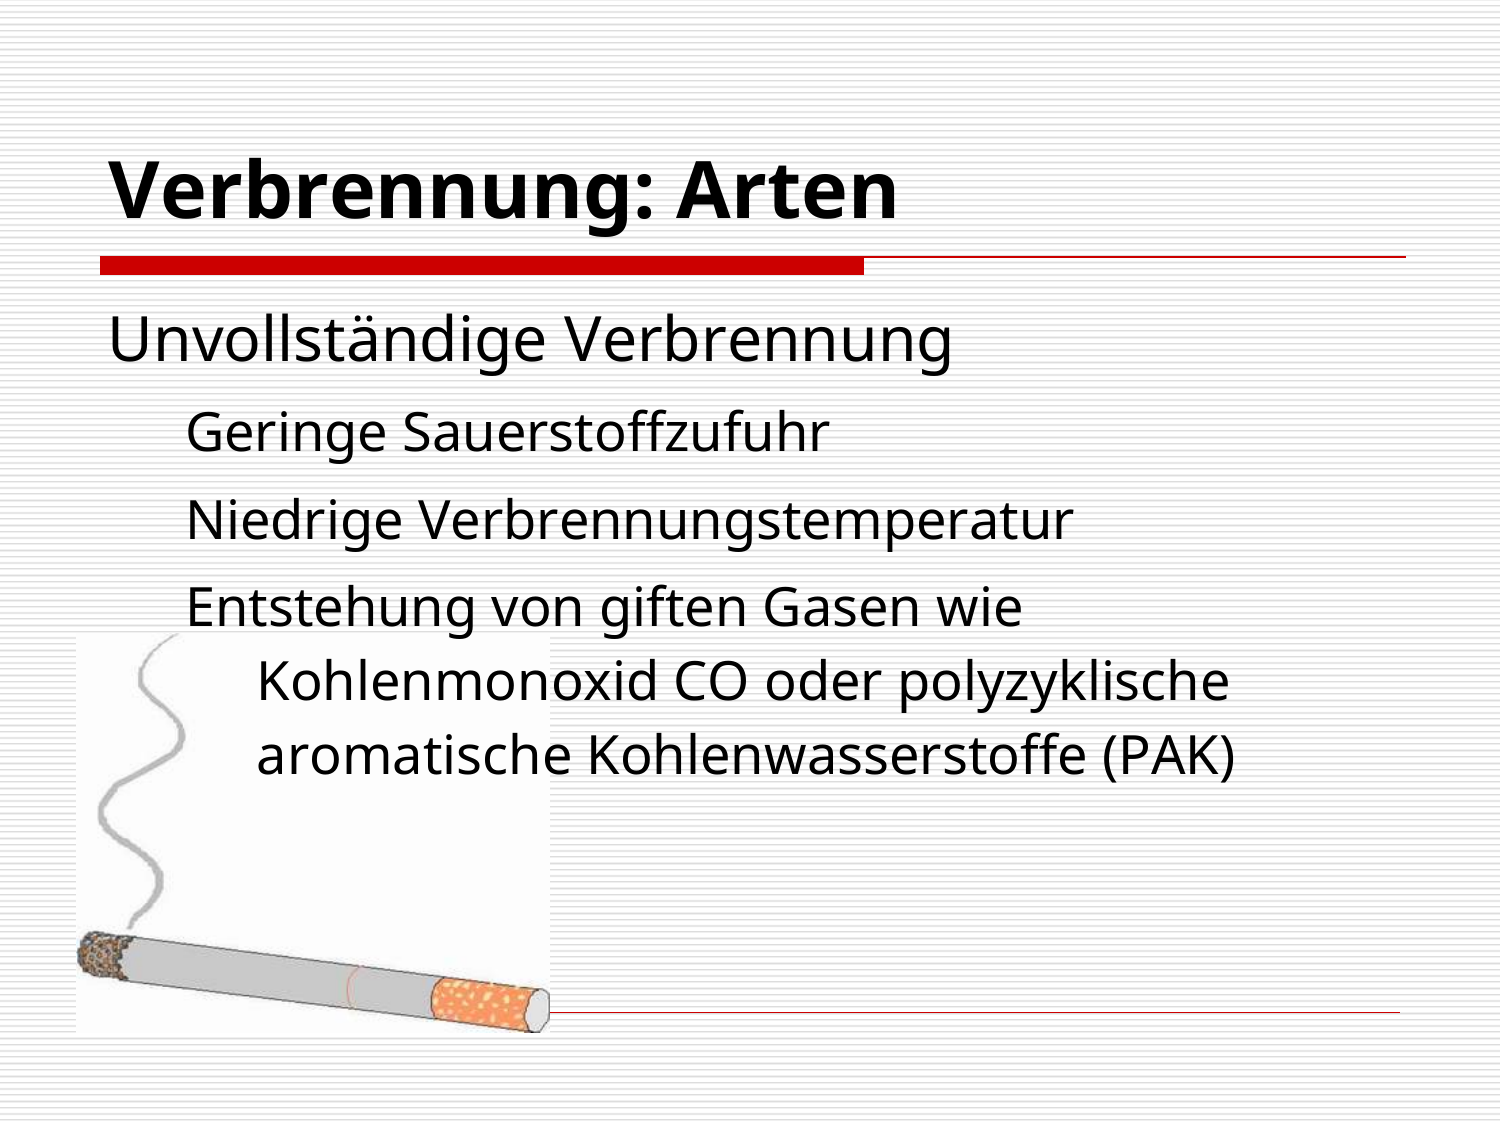

# Verbrennung: Arten
Unvollständige Verbrennung
Geringe Sauerstoffzufuhr
Niedrige Verbrennungstemperatur
Entstehung von giften Gasen wie Kohlenmonoxid CO oder polyzyklische aromatische Kohlenwasserstoffe (PAK)